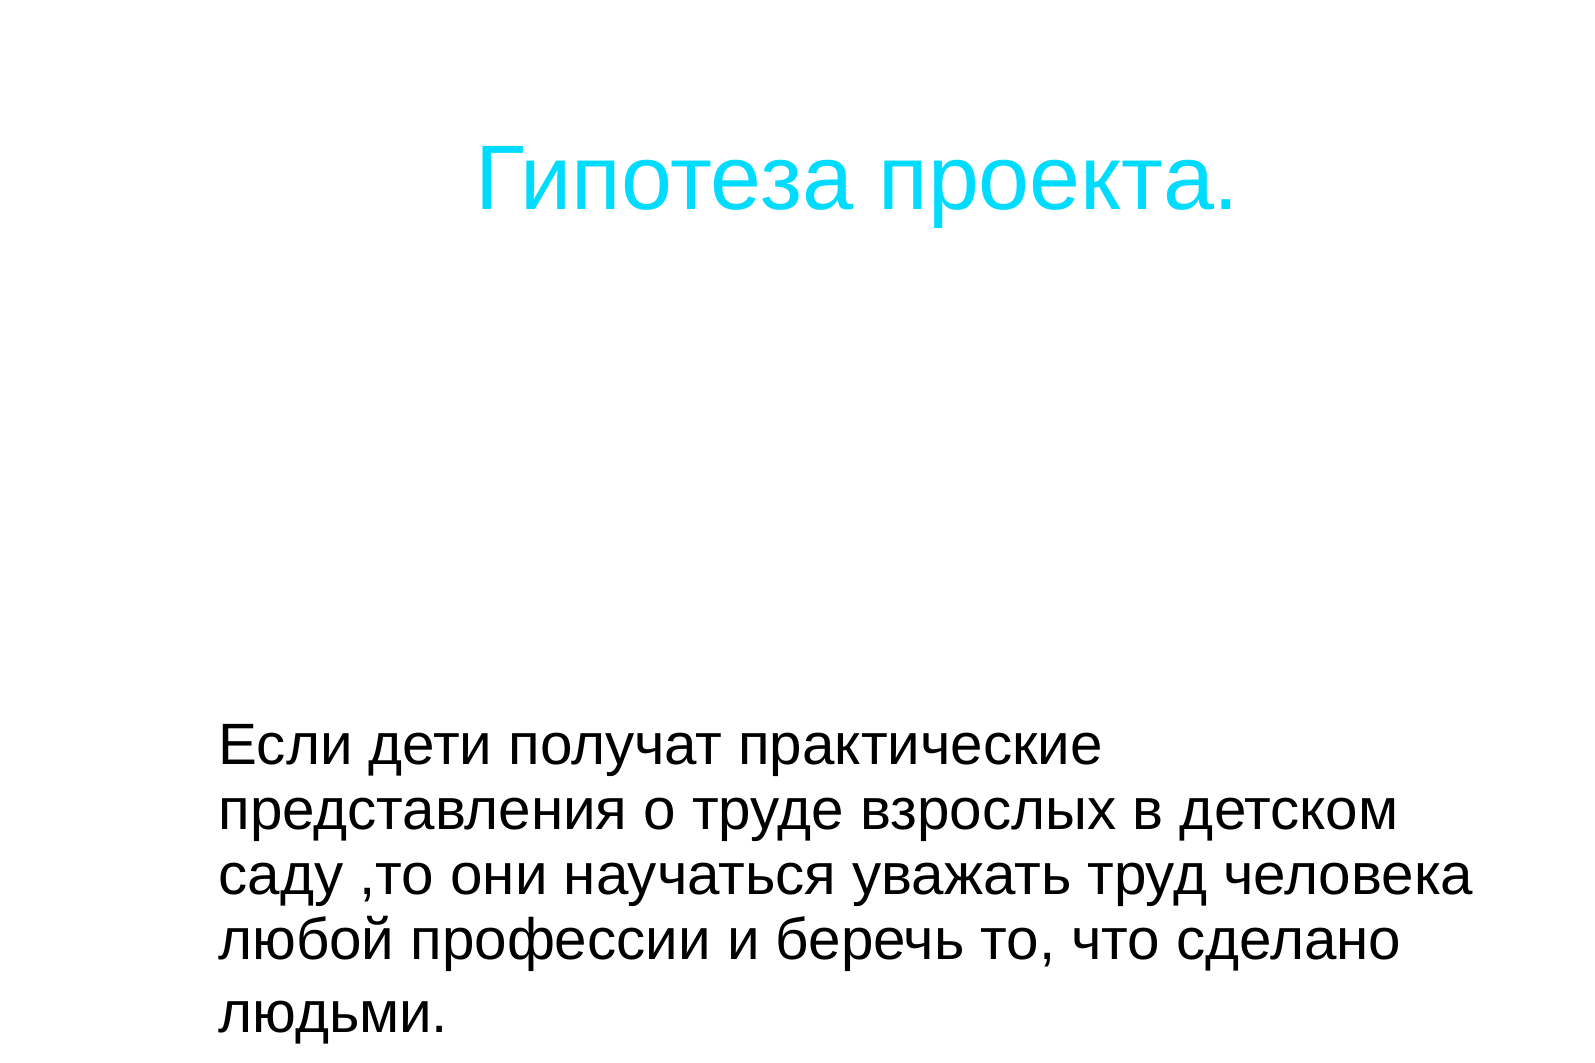

# Гипотеза проекта.
Если дети получат практические представления о труде взрослых в детском саду ,то они научаться уважать труд человека любой профессии и беречь то, что сделано людьми.